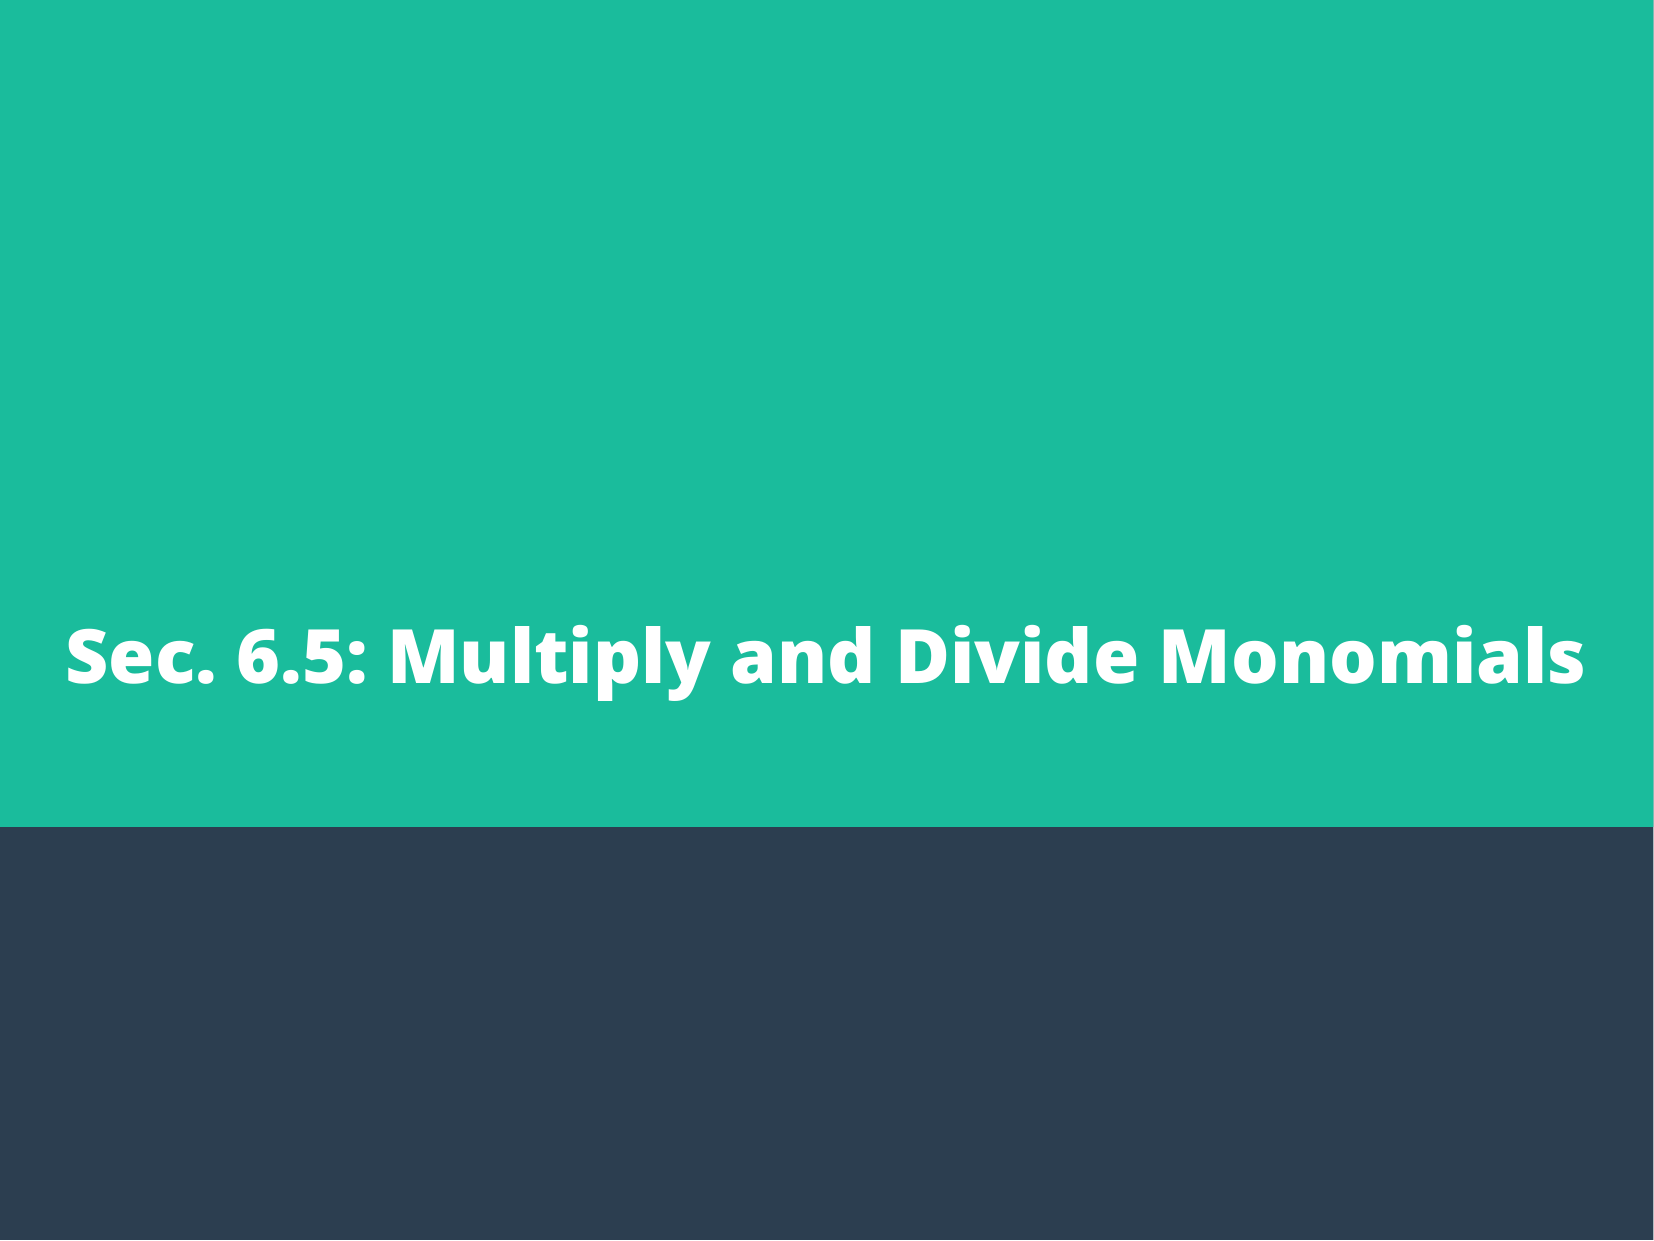

# Sec. 6.5: Multiply and Divide Monomials